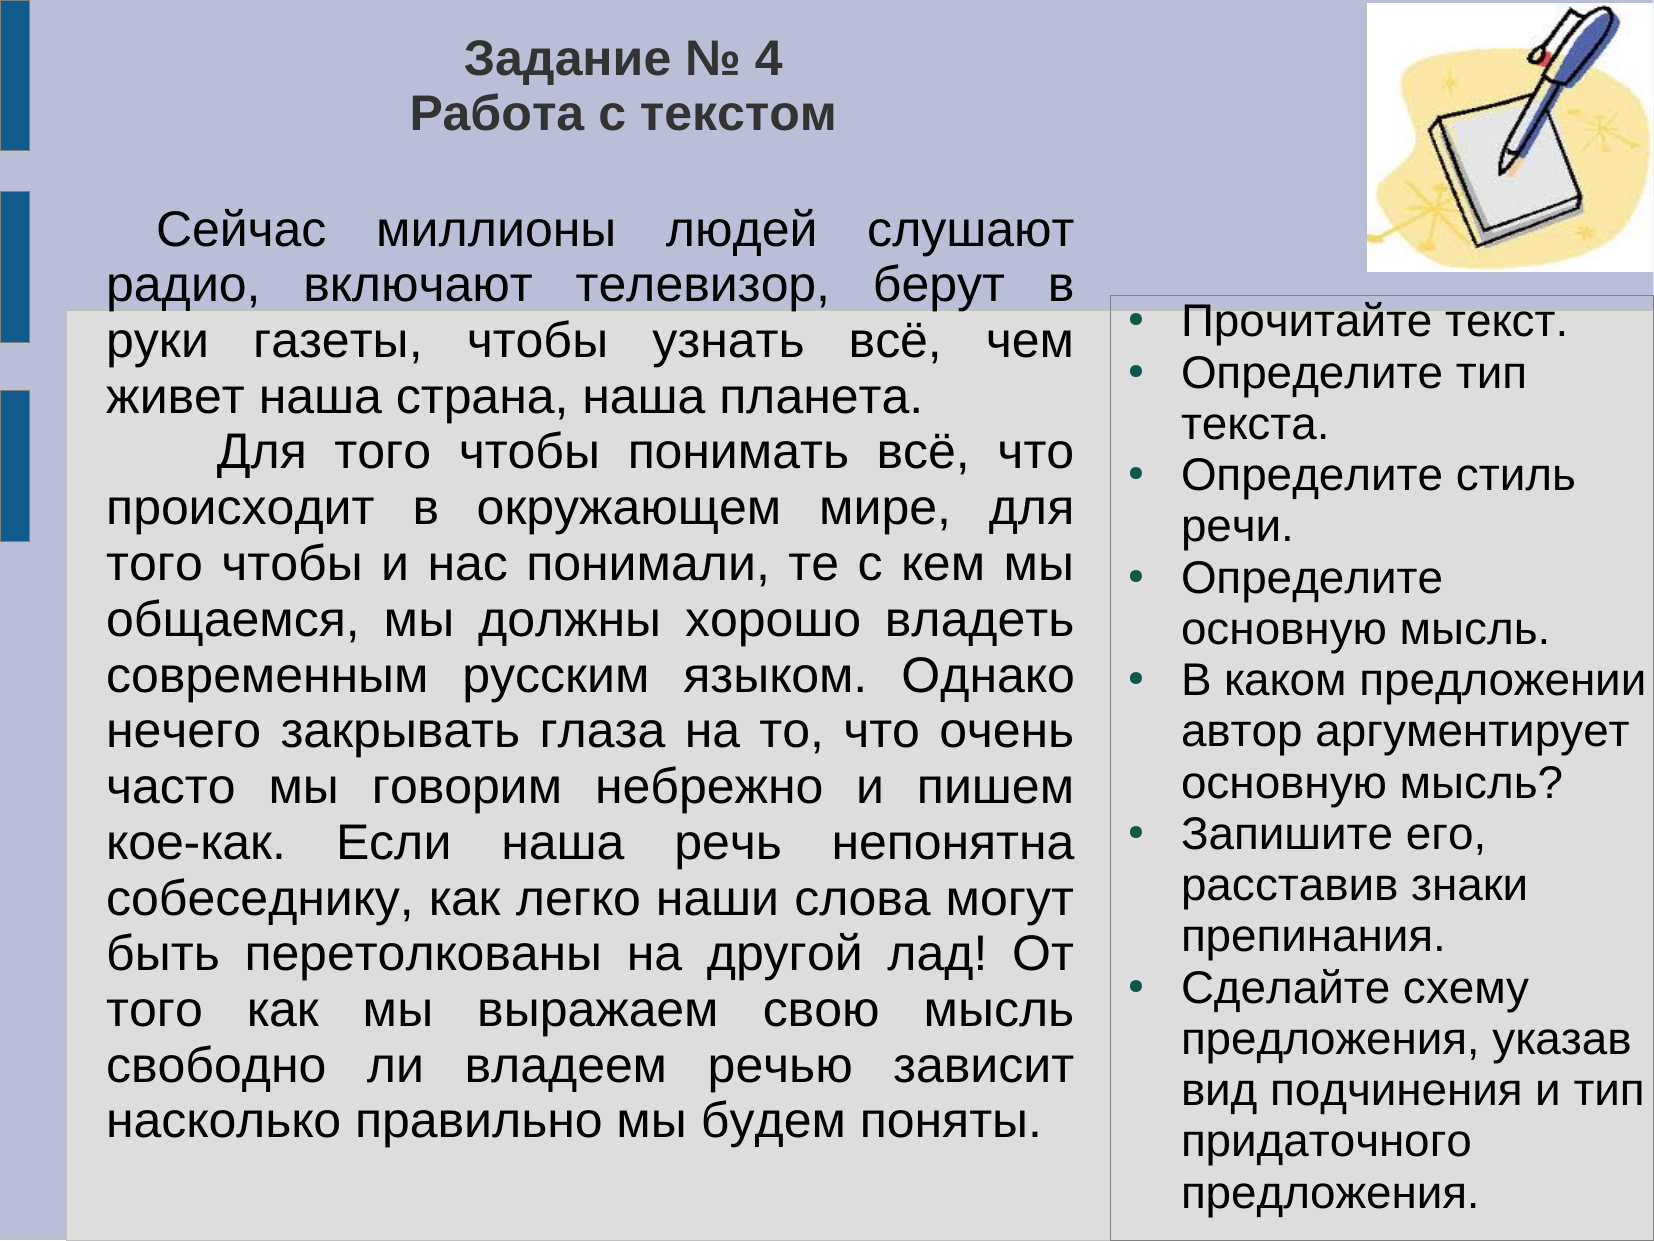

# Задание № 4 Работа с текстом
 Сейчас миллионы людей слушают радио, включают телевизор, берут в руки газеты, чтобы узнать всё, чем живет наша страна, наша планета.
 Для того чтобы понимать всё, что происходит в окружающем мире, для того чтобы и нас понимали, те с кем мы общаемся, мы должны хорошо владеть современным русским языком. Однако нечего закрывать глаза на то, что очень часто мы говорим небрежно и пишем кое-как. Если наша речь непонятна собеседнику, как легко наши слова могут быть перетолкованы на другой лад! От того как мы выражаем свою мысль свободно ли владеем речью зависит насколько правильно мы будем поняты.
Прочитайте текст.
Определите тип текста.
Определите стиль речи.
Определите основную мысль.
В каком предложении автор аргументирует основную мысль?
Запишите его, расставив знаки препинания.
Сделайте схему предложения, указав вид подчинения и тип придаточного предложения.